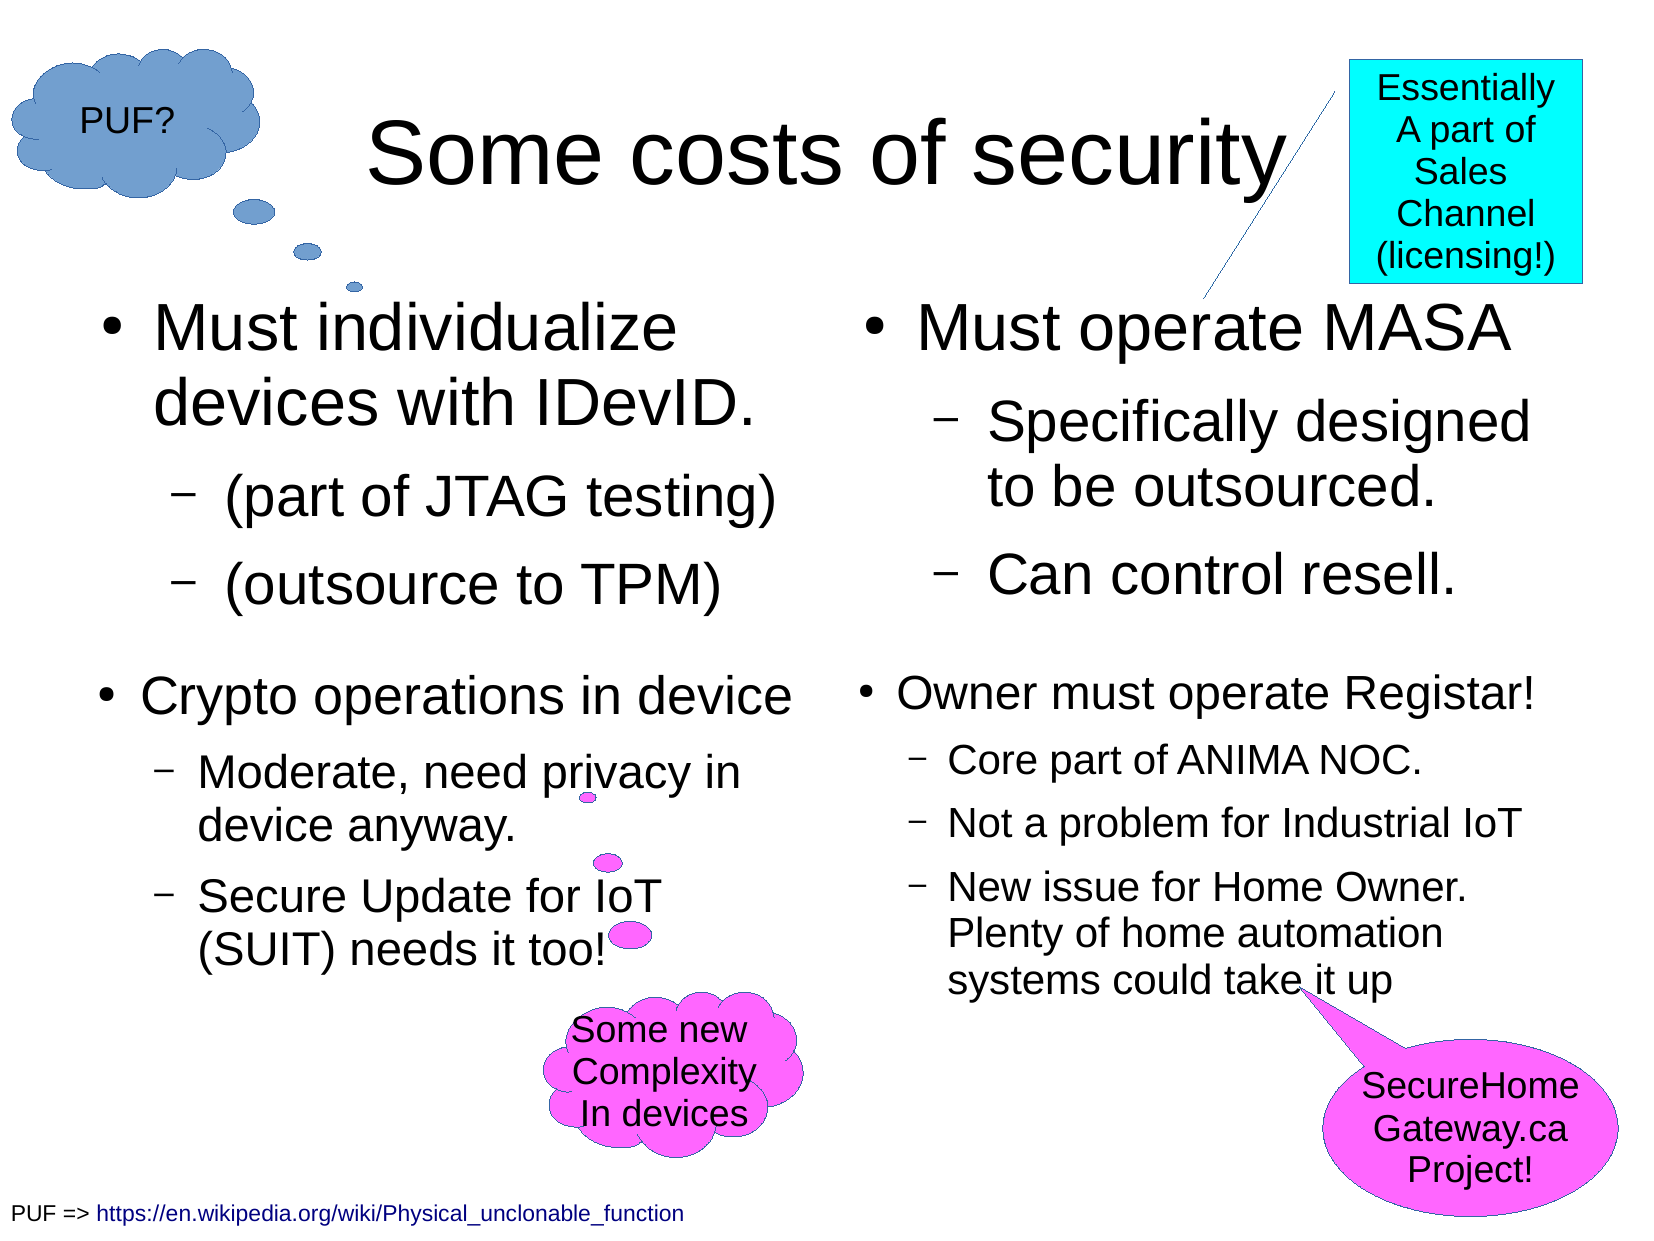

PUF?
# Some costs of security
Essentially
A part of
Sales
Channel
(licensing!)
Must individualize devices with IDevID.
(part of JTAG testing)
(outsource to TPM)
Must operate MASA
Specifically designed to be outsourced.
Can control resell.
Crypto operations in device
Moderate, need privacy in device anyway.
Secure Update for IoT (SUIT) needs it too!
Owner must operate Registar!
Core part of ANIMA NOC.
Not a problem for Industrial IoT
New issue for Home Owner. Plenty of home automation systems could take it up
Some new
Complexity
In devices
SecureHome
Gateway.ca
Project!
16
PUF => https://en.wikipedia.org/wiki/Physical_unclonable_function